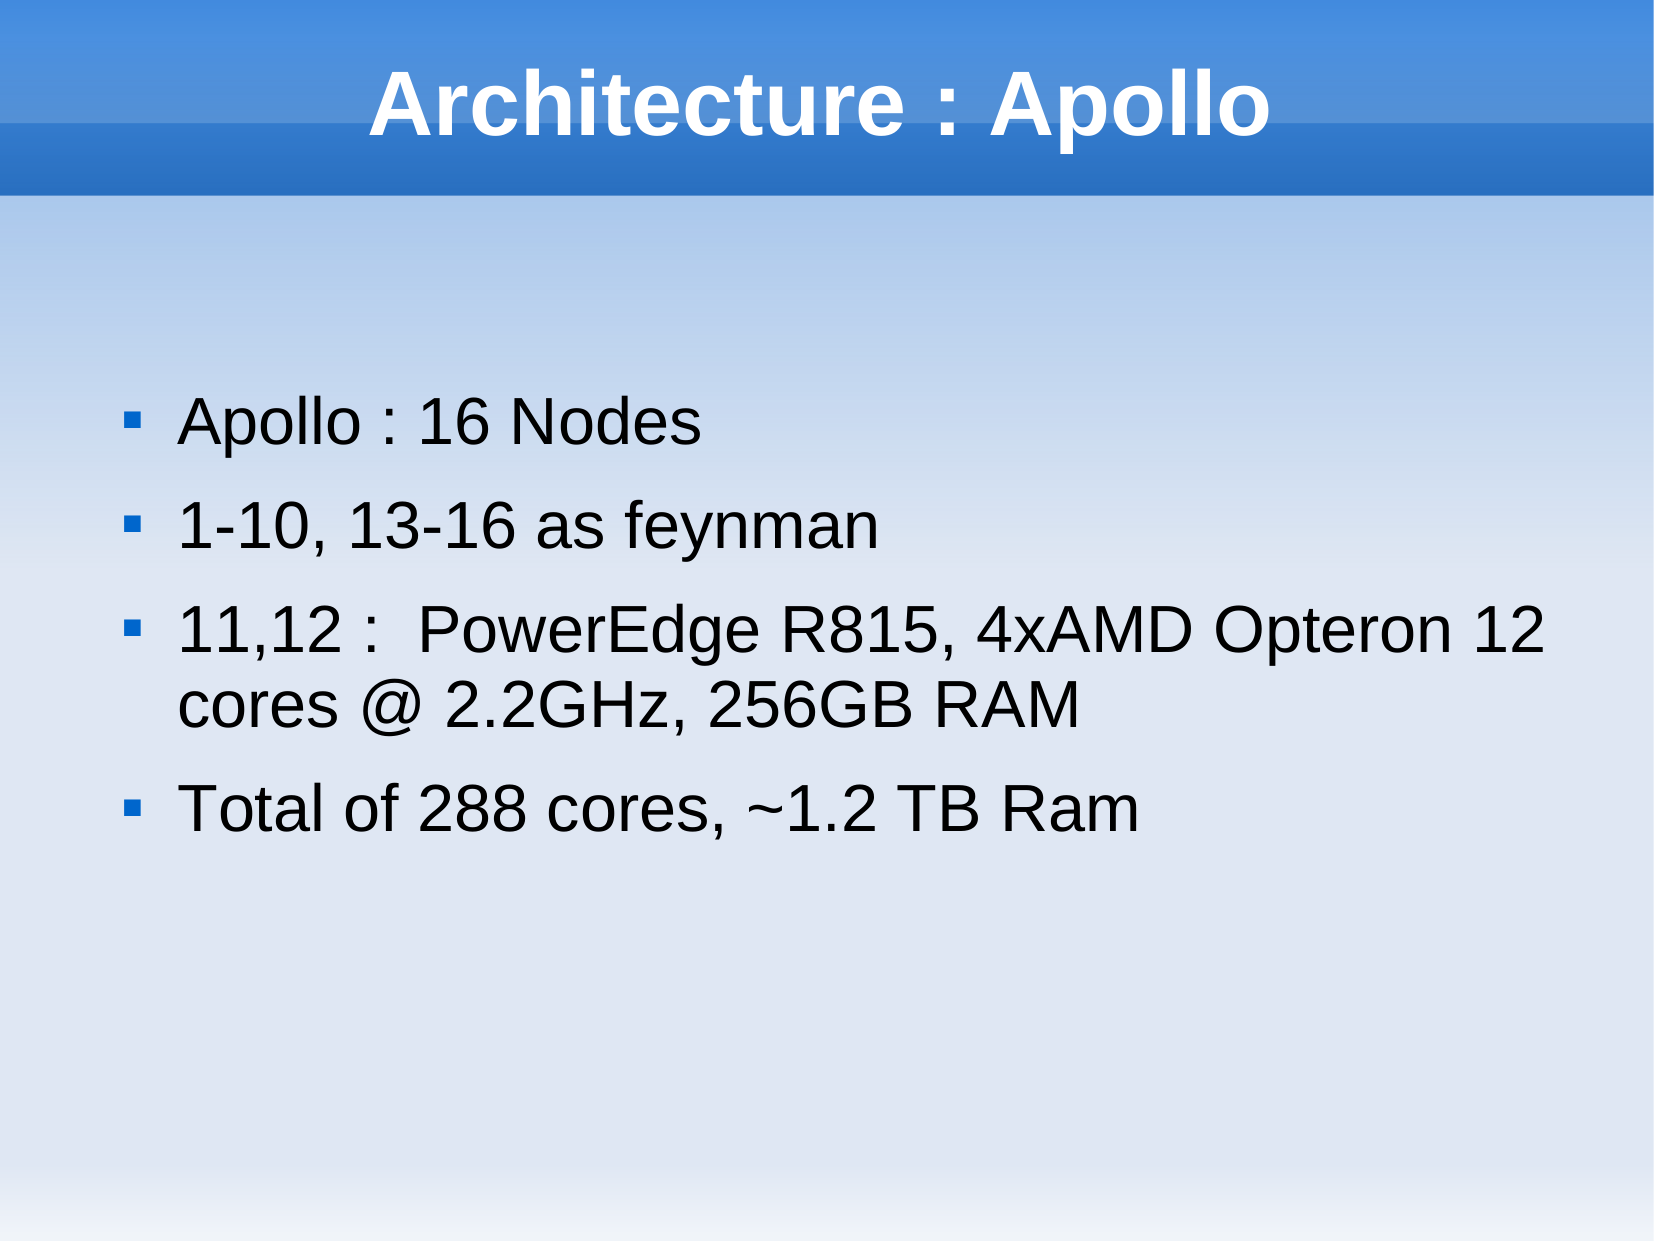

# Architecture : Apollo
Apollo : 16 Nodes
1-10, 13-16 as feynman
11,12 : PowerEdge R815, 4xAMD Opteron 12 cores @ 2.2GHz, 256GB RAM
Total of 288 cores, ~1.2 TB Ram